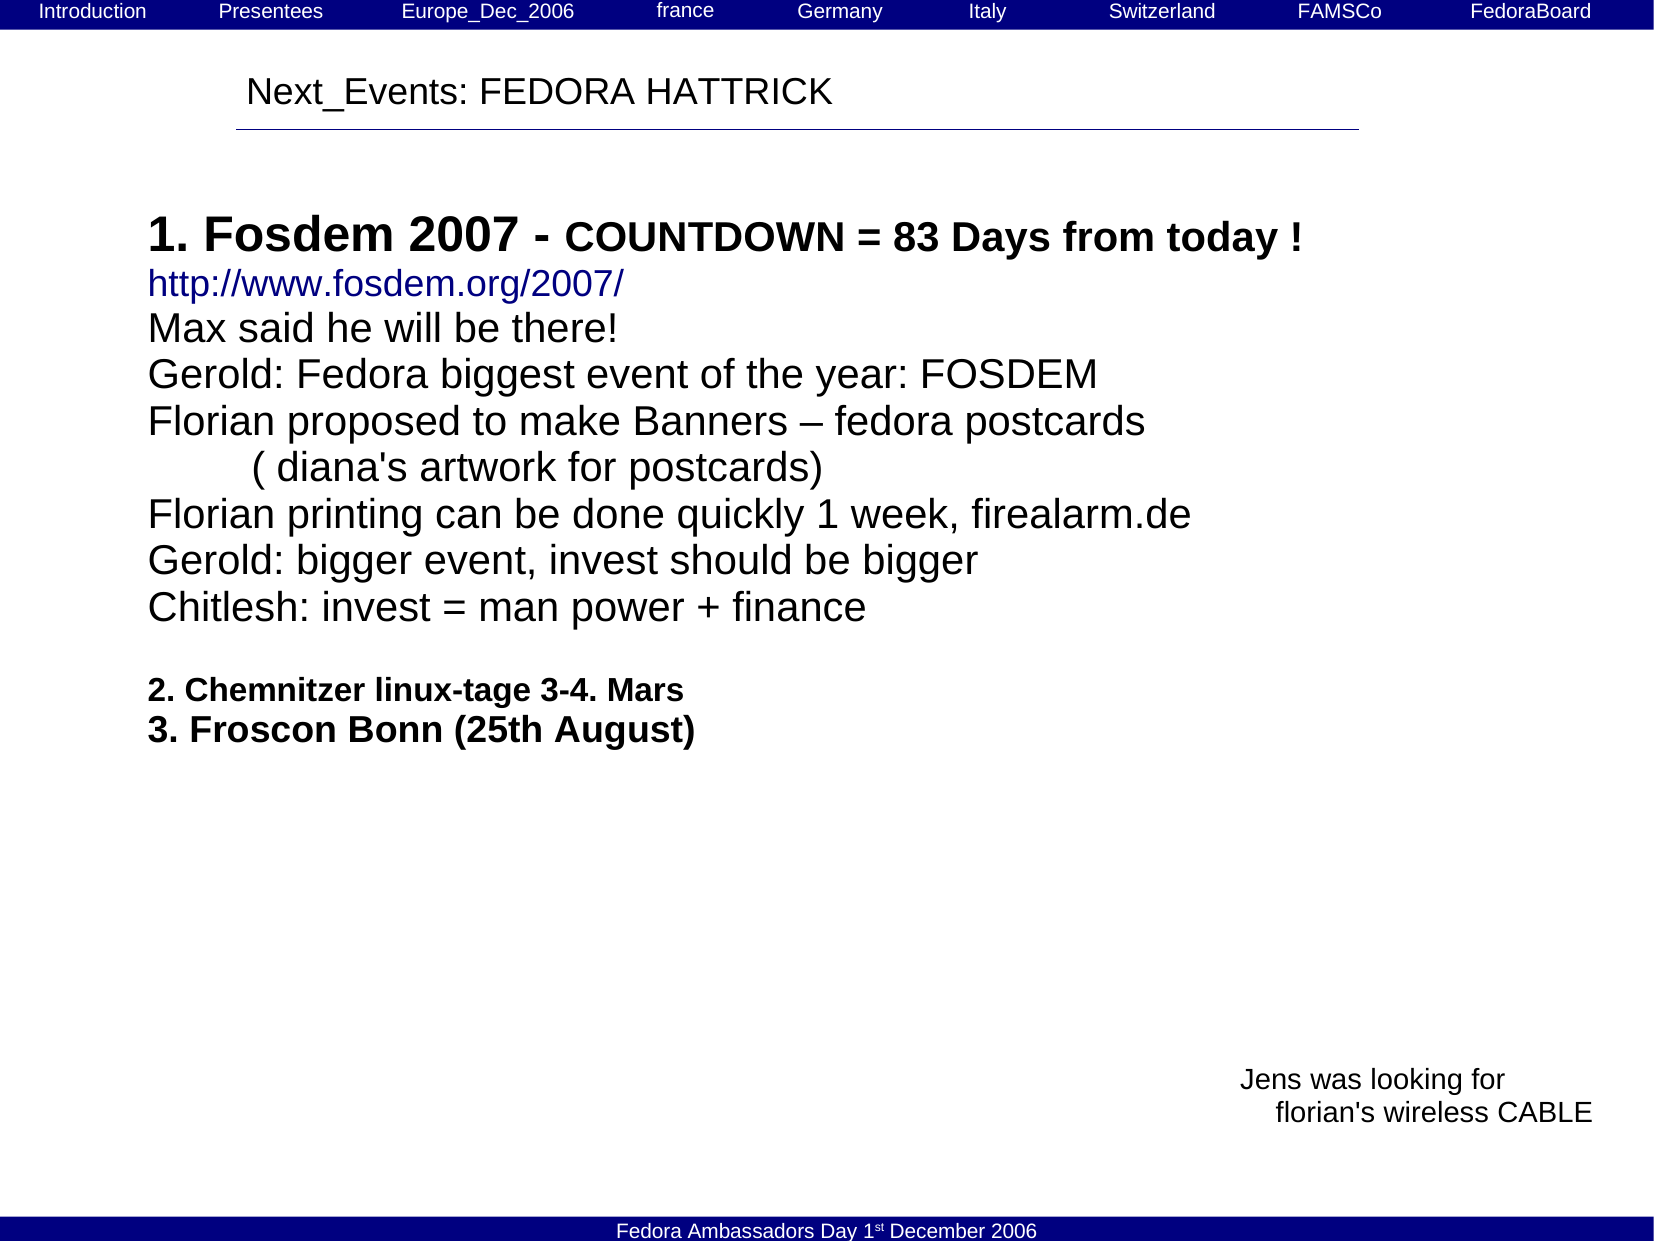

Next_Events: FEDORA HATTRICK
1. Fosdem 2007 - COUNTDOWN = 83 Days from today !
http://www.fosdem.org/2007/
Max said he will be there!
Gerold: Fedora biggest event of the year: FOSDEM
Florian proposed to make Banners – fedora postcards
 ( diana's artwork for postcards)
Florian printing can be done quickly 1 week, firealarm.de
Gerold: bigger event, invest should be bigger
Chitlesh: invest = man power + finance
2. Chemnitzer linux-tage 3-4. Mars
3. Froscon Bonn (25th August)
Jens was looking for florian's wireless CABLE